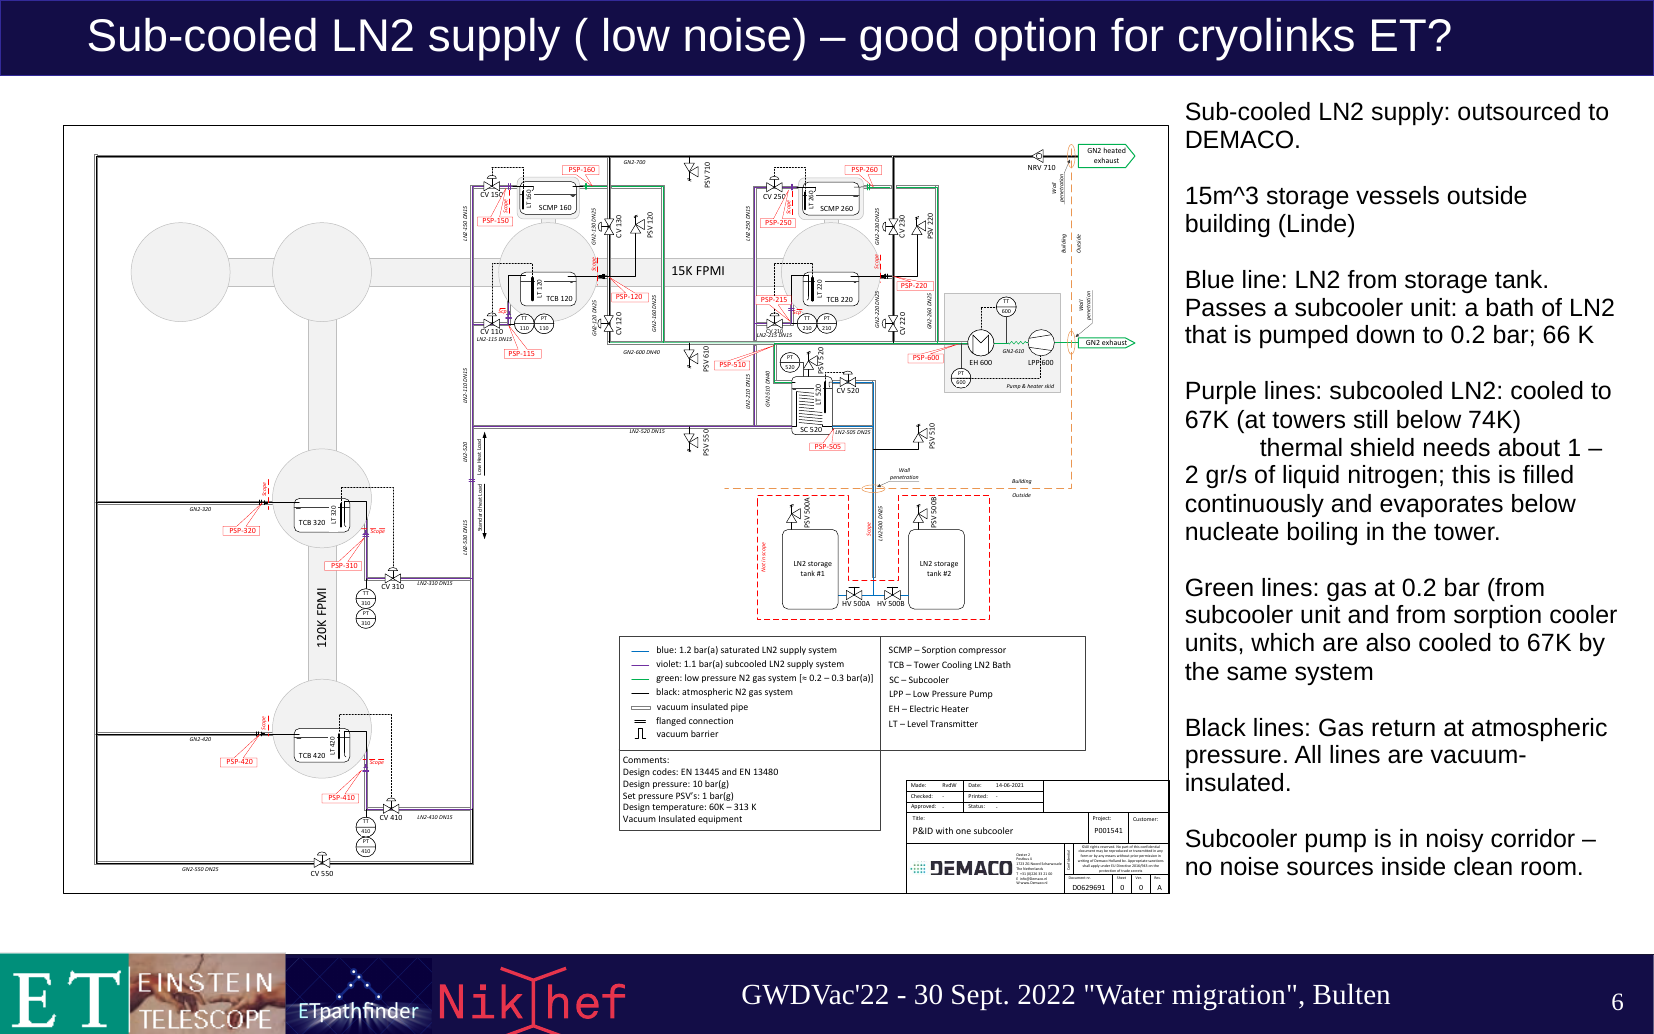

# Sub-cooled LN2 supply ( low noise) – good option for cryolinks ET?
Sub-cooled LN2 supply: outsourced to DEMACO.
15m^3 storage vessels outside building (Linde)
Blue line: LN2 from storage tank. Passes a subcooler unit: a bath of LN2 that is pumped down to 0.2 bar; 66 K
Purple lines: subcooled LN2: cooled to 67K (at towers still below 74K)
	thermal shield needs about 1 – 2 gr/s of liquid nitrogen; this is filled continuously and evaporates below nucleate boiling in the tower.
Green lines: gas at 0.2 bar (from subcooler unit and from sorption cooler units, which are also cooled to 67K by the same system
Black lines: Gas return at atmospheric pressure. All lines are vacuum-insulated.
Subcooler pump is in noisy corridor – no noise sources inside clean room.
GWDVac'22 - 30 Sept. 2022 "Water migration", Bulten
6